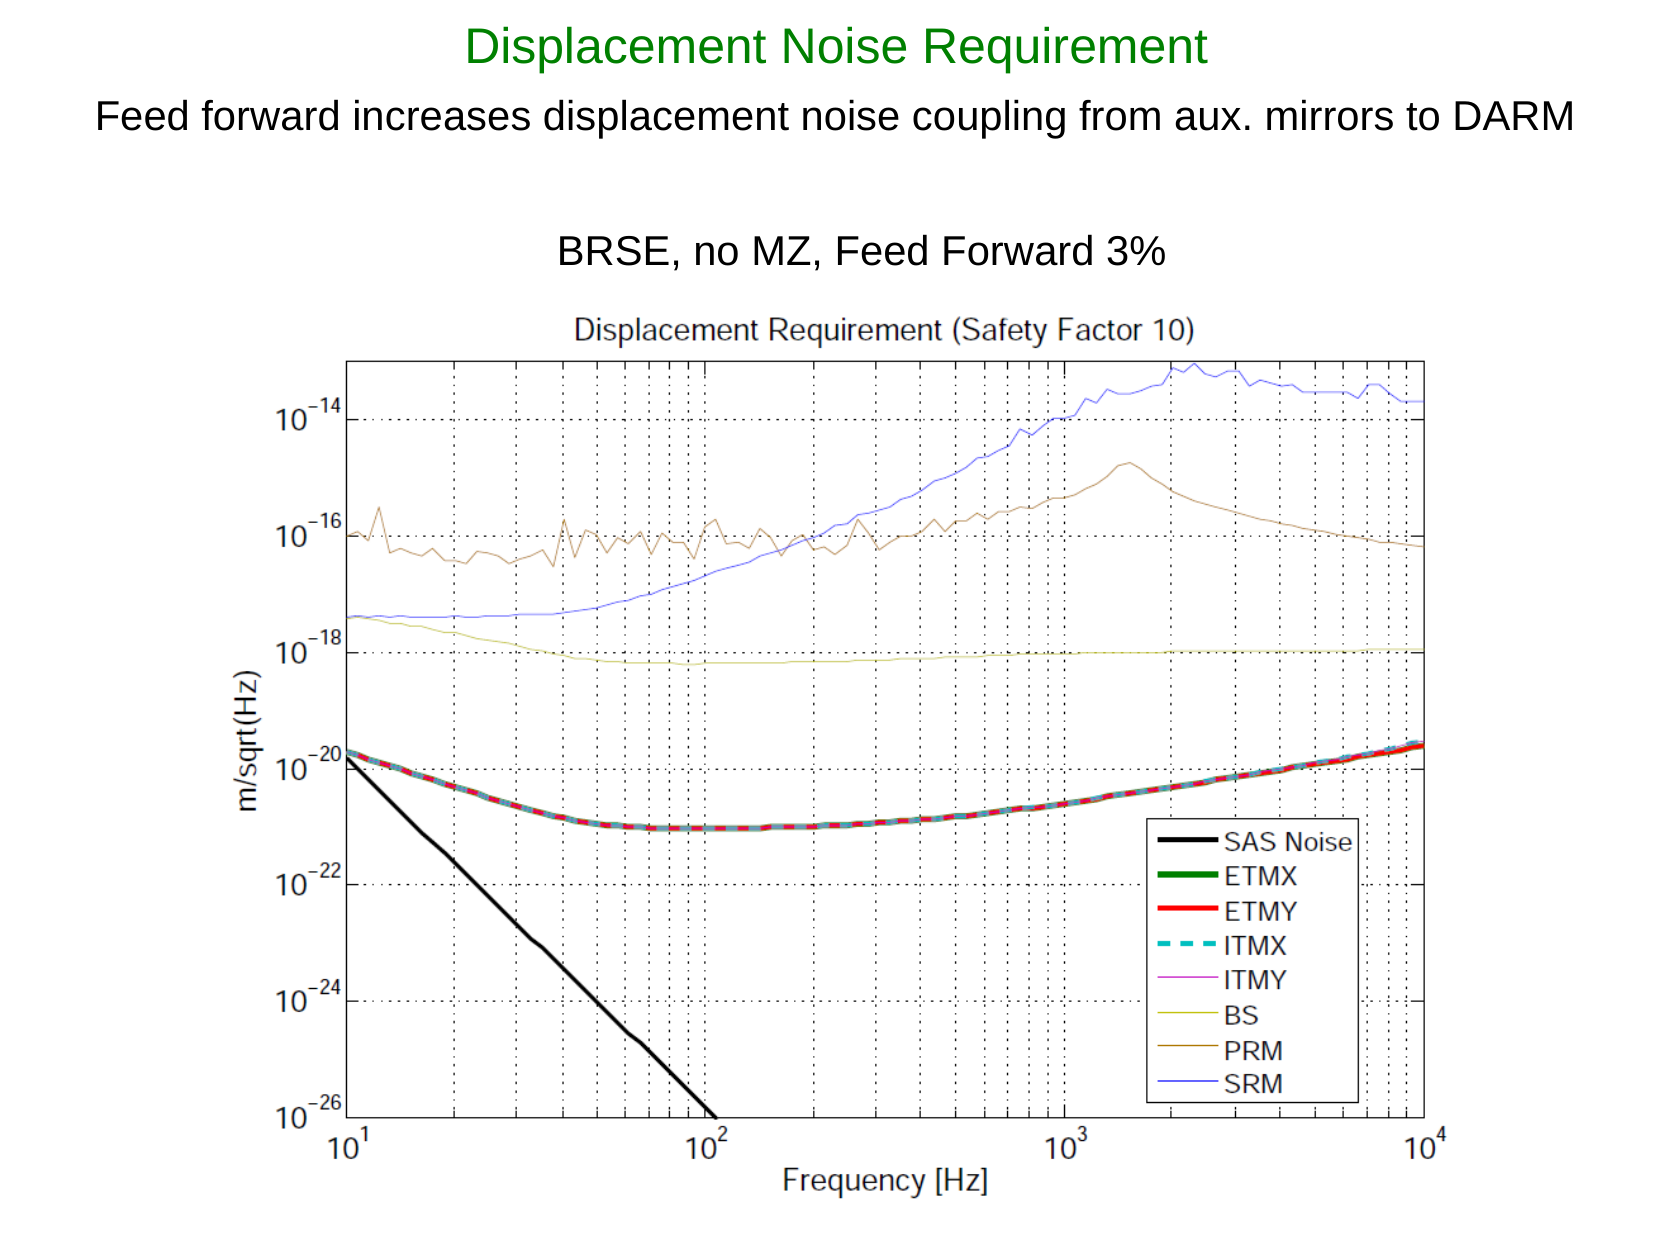

Displacement Noise Requirement
Feed forward increases displacement noise coupling from aux. mirrors to DARM
BRSE, no MZ, Feed Forward 3%